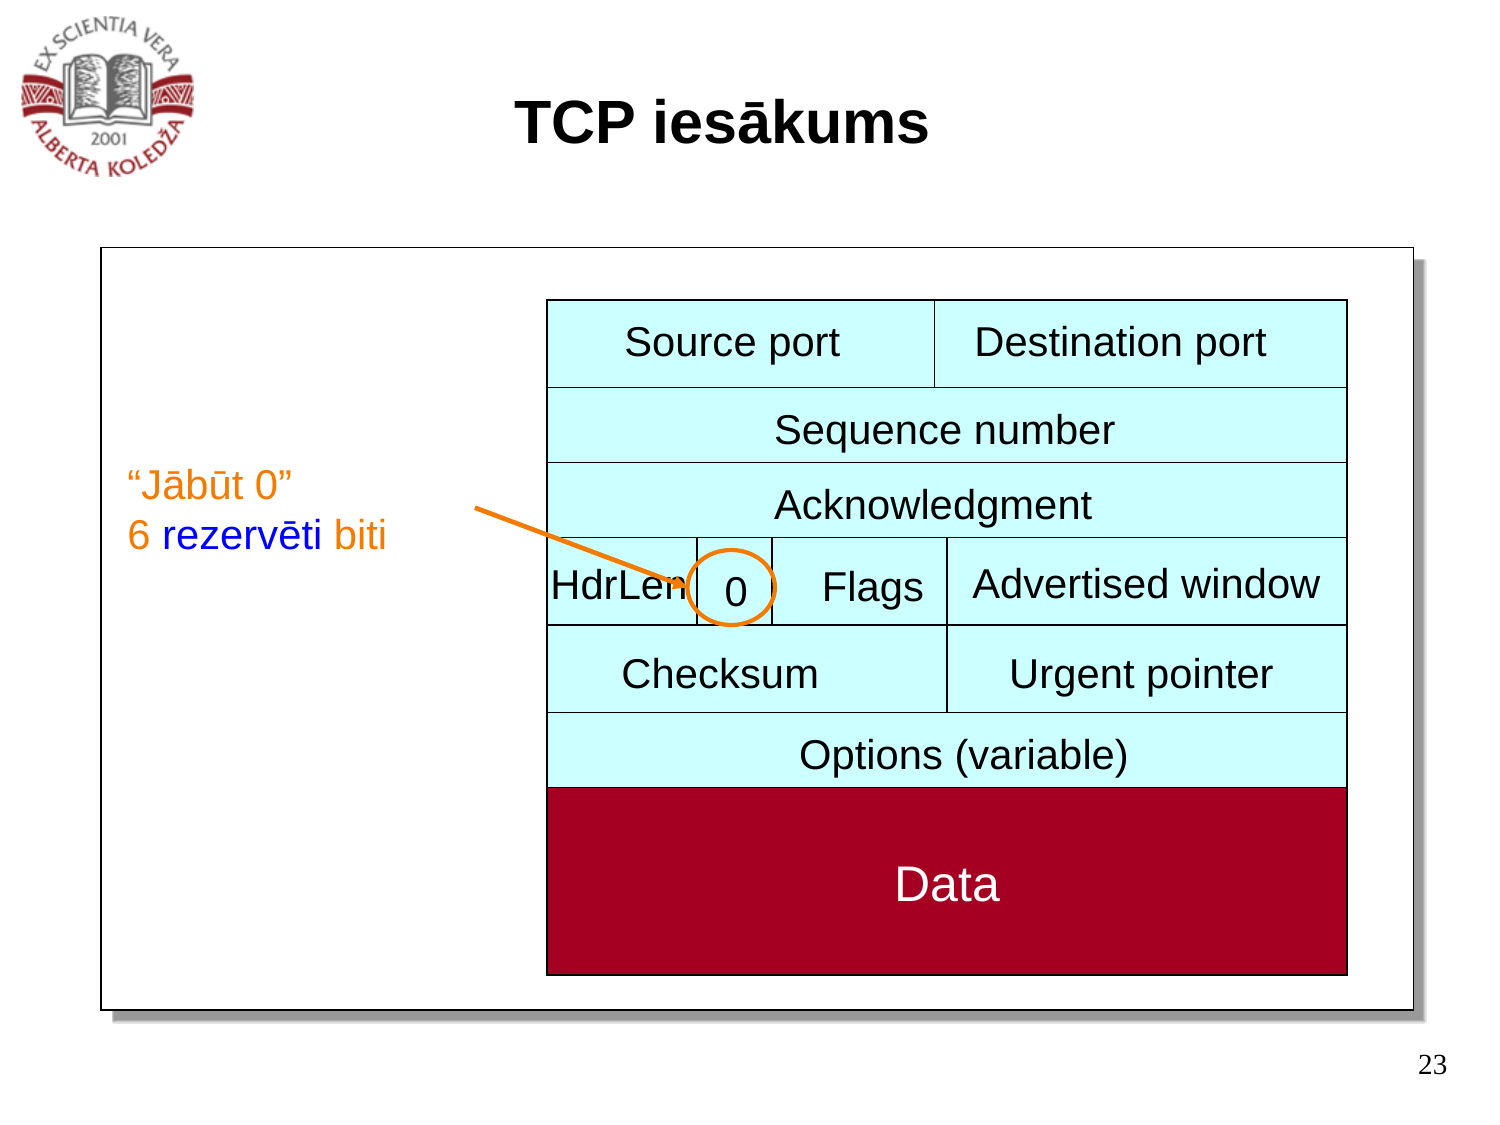

# TCP iesākums
Source port
Destination port
Sequence number
“Jābūt 0”
6 rezervēti biti
Acknowledgment
Advertised window
HdrLen
Flags
0
Checksum
Urgent pointer
Options (variable)
Data